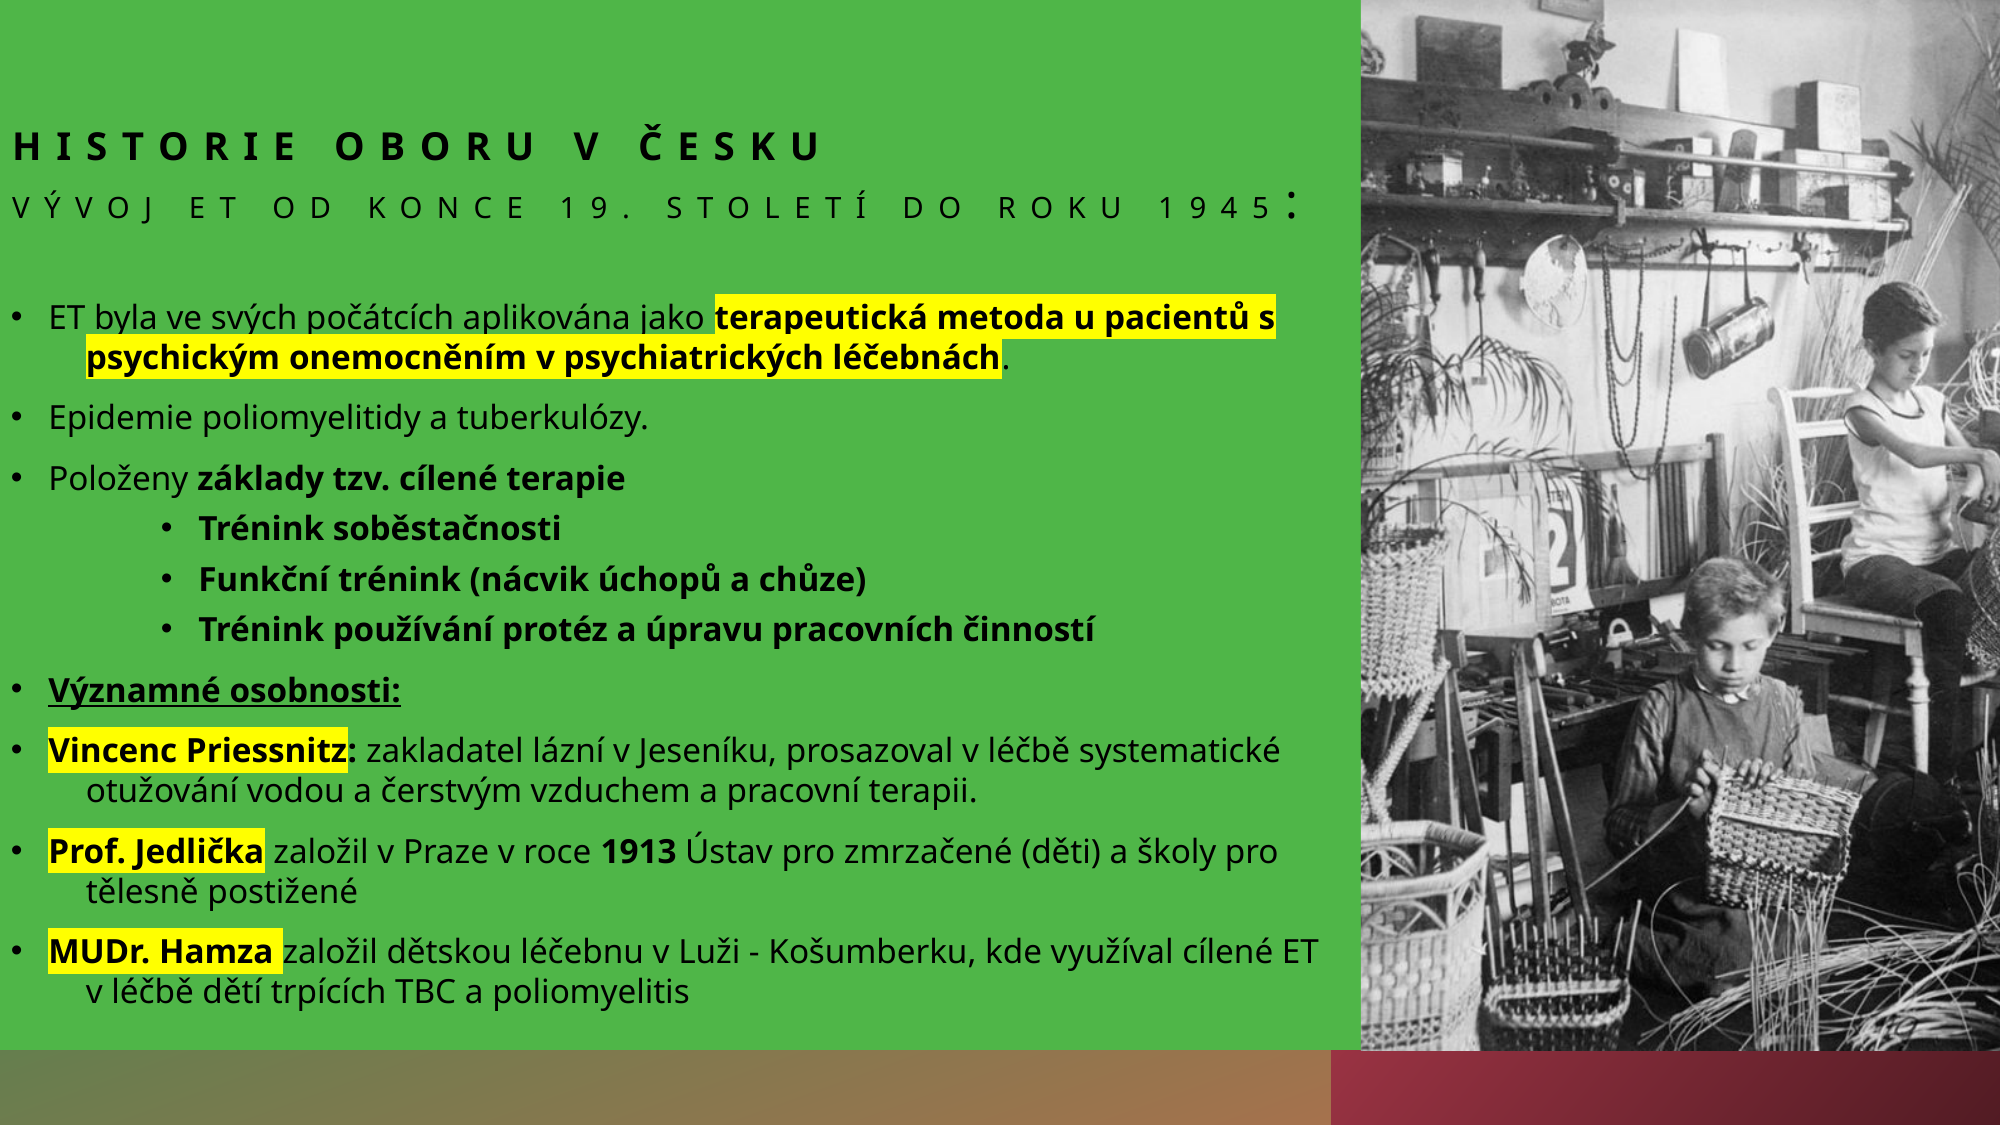

# Historie oboru v česku  Vývoj ET od konce 19. Století do roku 1945:
ET byla ve svých počátcích aplikována jako terapeutická metoda u pacientů s psychickým onemocněním v psychiatrických léčebnách.
Epidemie poliomyelitidy a tuberkulózy.
Položeny základy tzv. cílené terapie
Trénink soběstačnosti
Funkční trénink (nácvik úchopů a chůze)
Trénink používání protéz a úpravu pracovních činností
Významné osobnosti:
Vincenc Priessnitz: zakladatel lázní v Jeseníku, prosazoval v léčbě systematické otužování vodou a čerstvým vzduchem a pracovní terapii.
Prof. Jedlička založil v Praze v roce 1913 Ústav pro zmrzačené (děti) a školy pro tělesně postižené
MUDr. Hamza založil dětskou léčebnu v Luži - Košumberku, kde využíval cílené ET v léčbě dětí trpících TBC a poliomyelitis